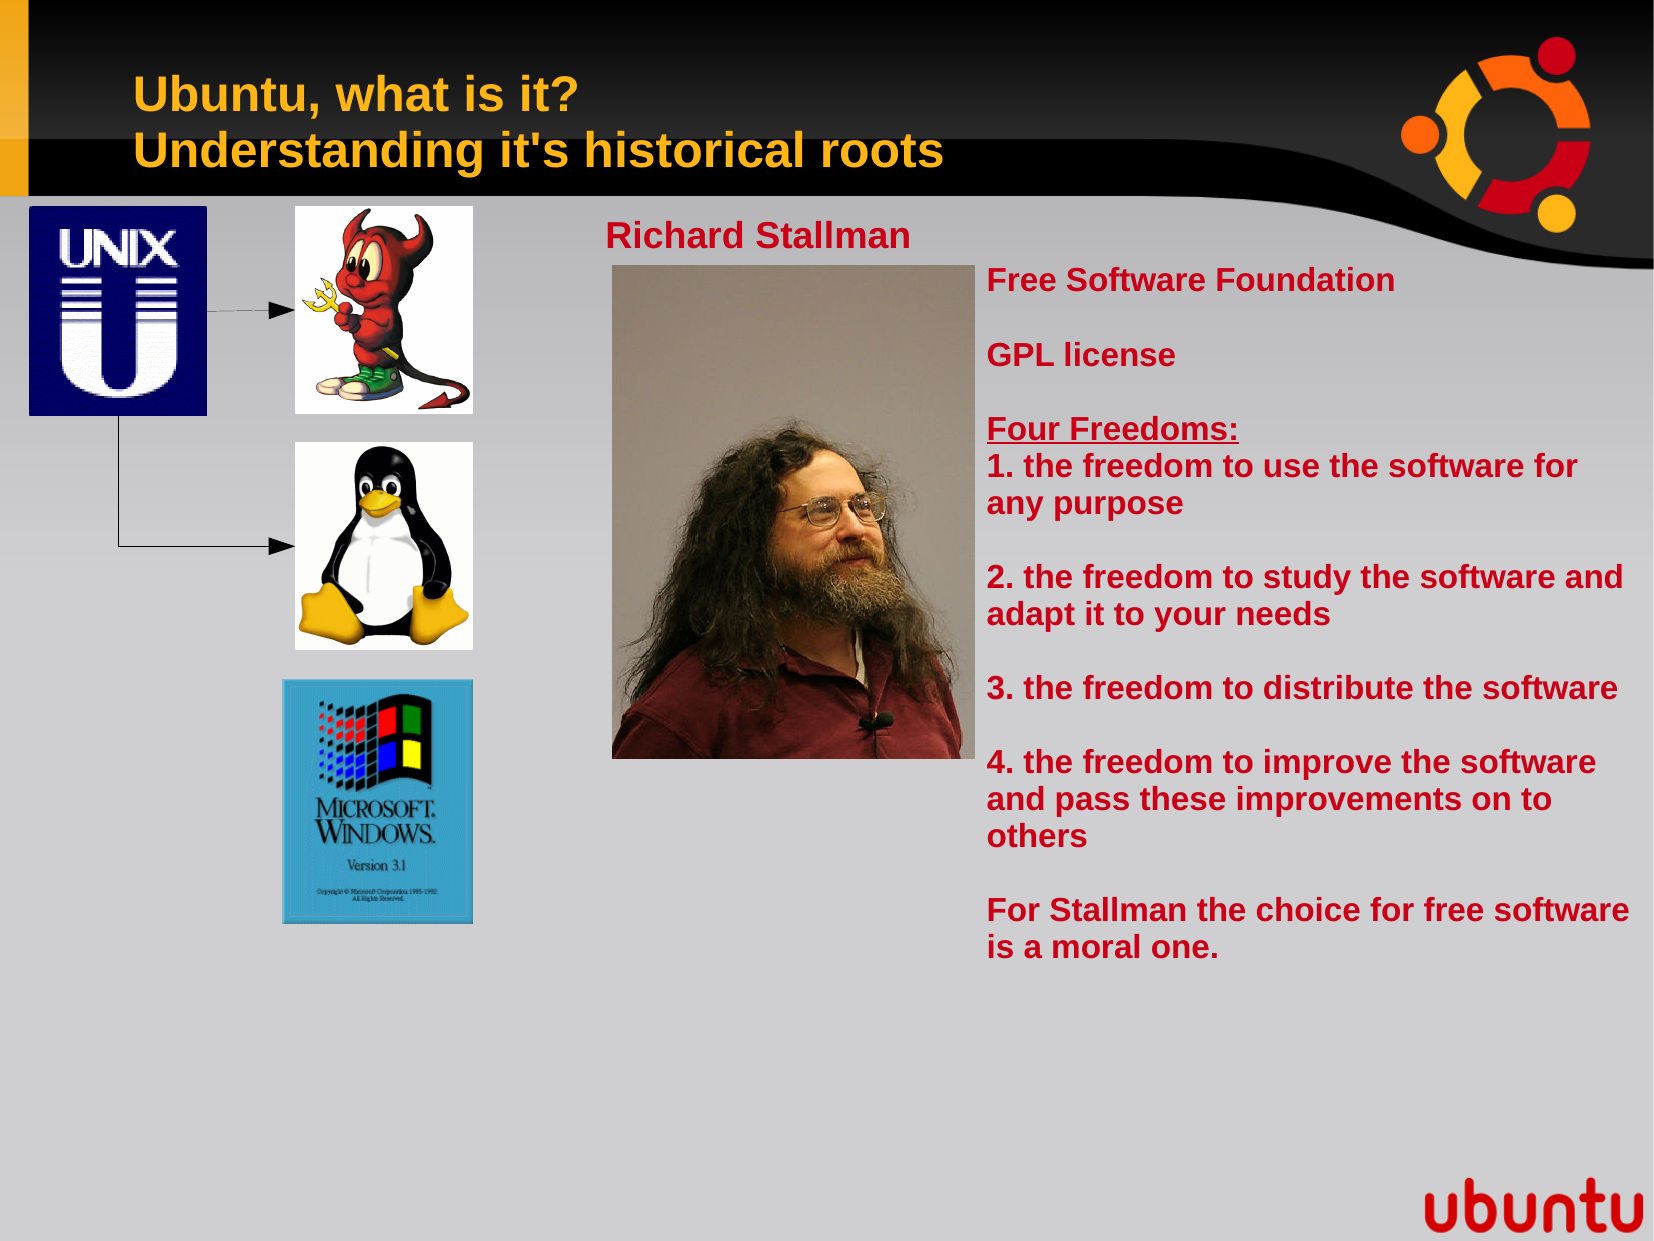

Ubuntu, what is it?
Understanding it's historical roots
Richard Stallman
Free Software Foundation
GPL license
Four Freedoms:
1. the freedom to use the software for any purpose
2. the freedom to study the software and adapt it to your needs
3. the freedom to distribute the software
4. the freedom to improve the software and pass these improvements on to others
For Stallman the choice for free software is a moral one.